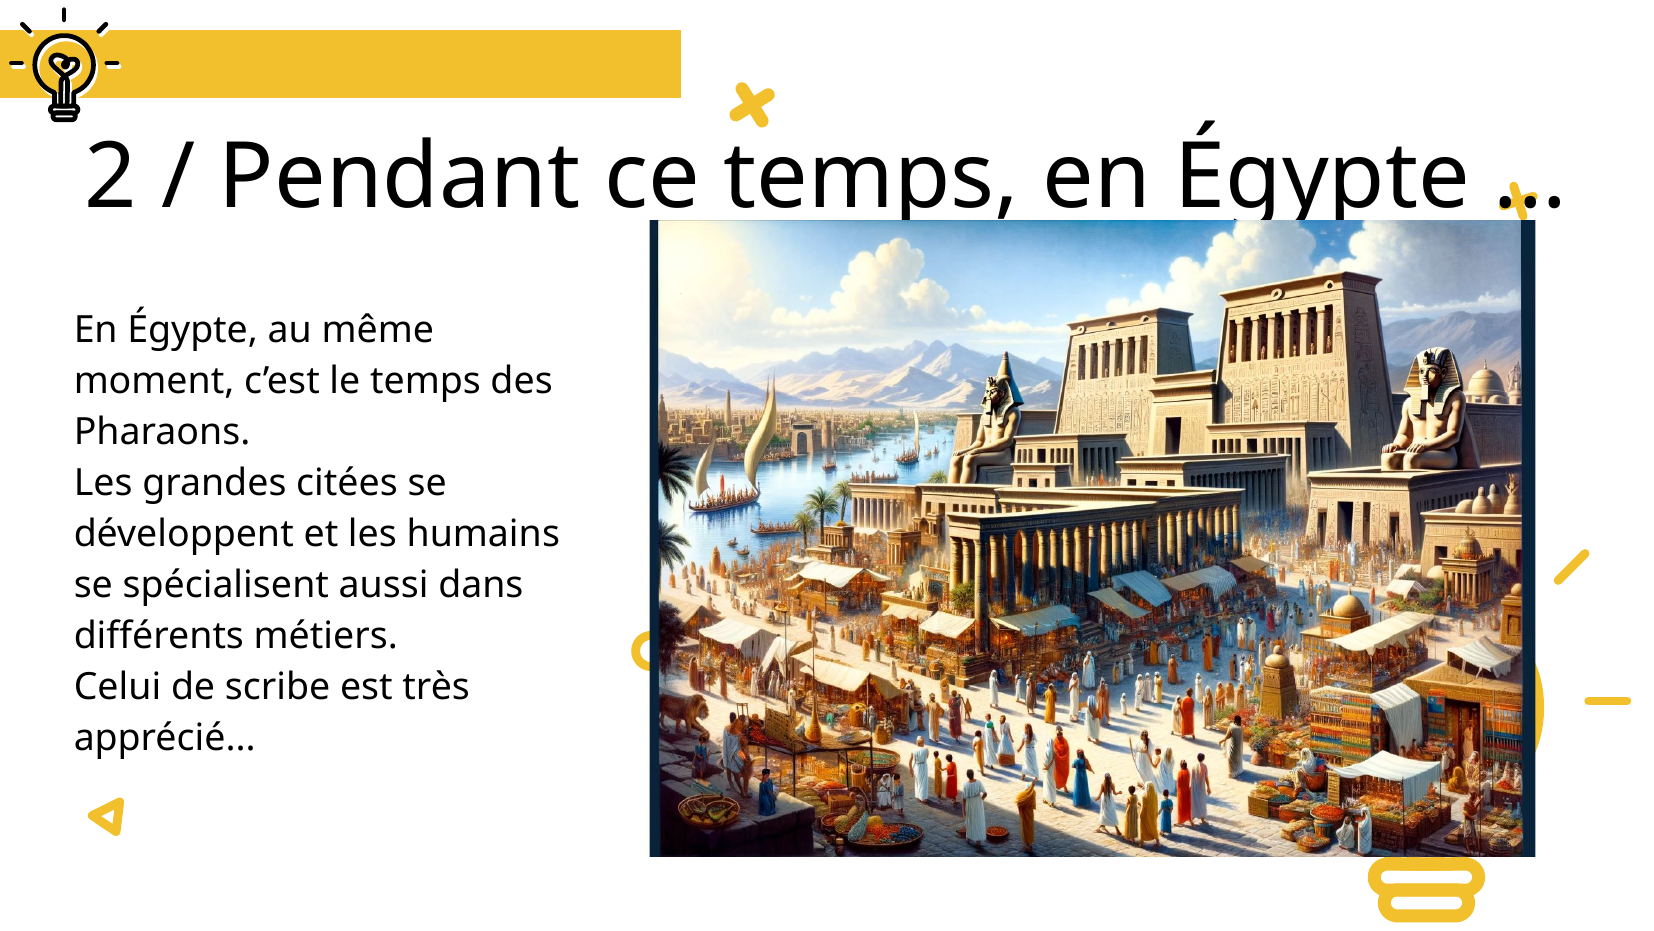

# 2 / Pendant ce temps, en Égypte ...
En Égypte, au même moment, c’est le temps des Pharaons.
Les grandes citées se développent et les humains se spécialisent aussi dans différents métiers.
Celui de scribe est très apprécié...